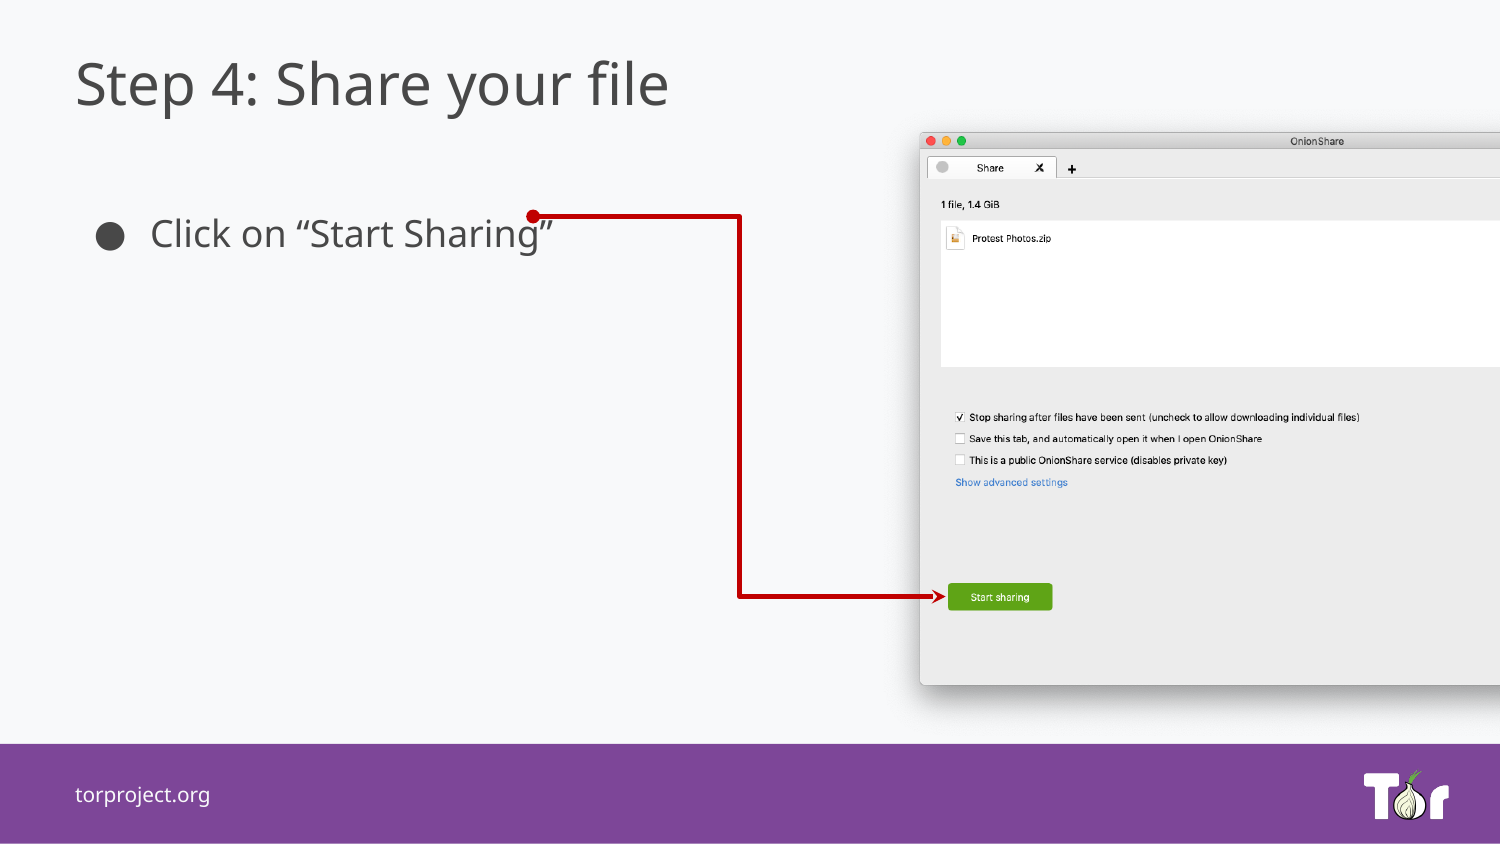

# Step 4: Share your file
Click on “Start Sharing”